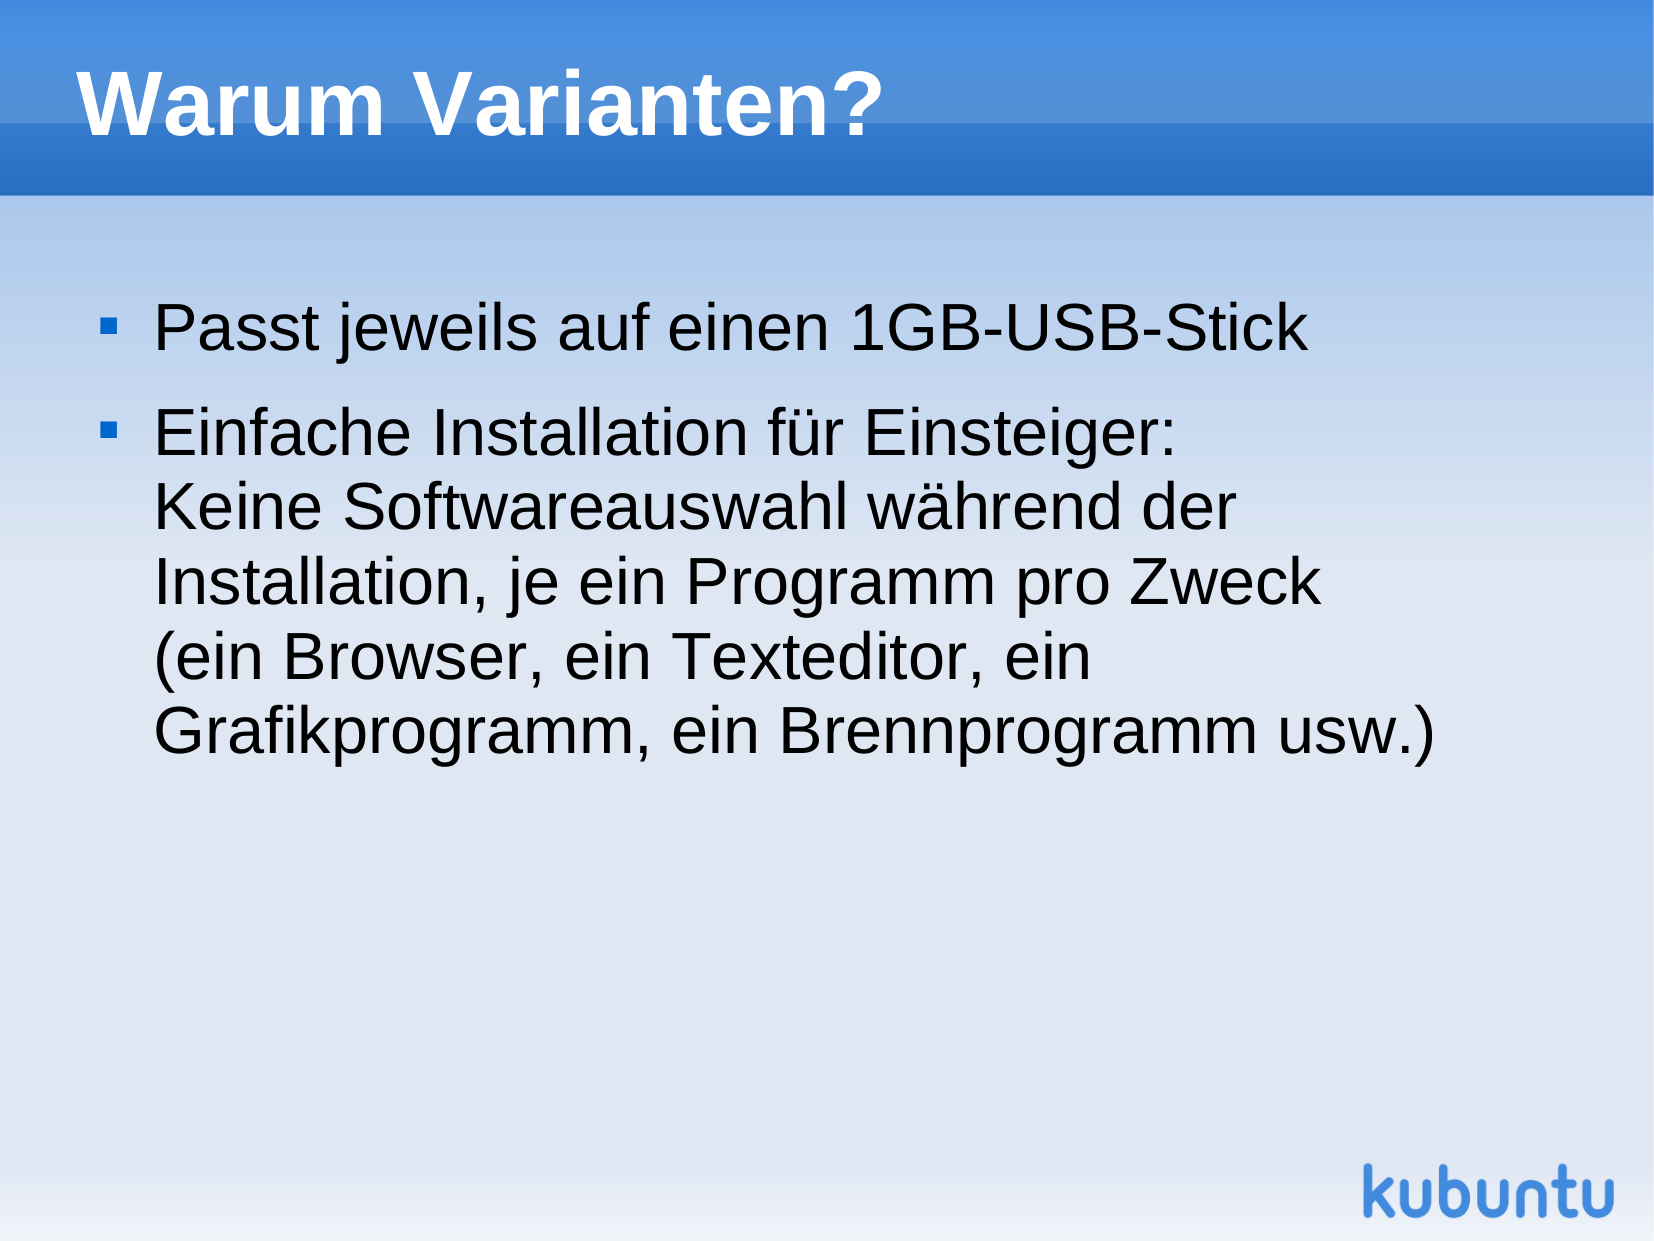

# Warum Varianten?
Passt jeweils auf einen 1GB-USB-Stick
Einfache Installation für Einsteiger:
Keine Softwareauswahl während der Installation, je ein Programm pro Zweck
(ein Browser, ein Texteditor, ein Grafikprogramm, ein Brennprogramm usw.)